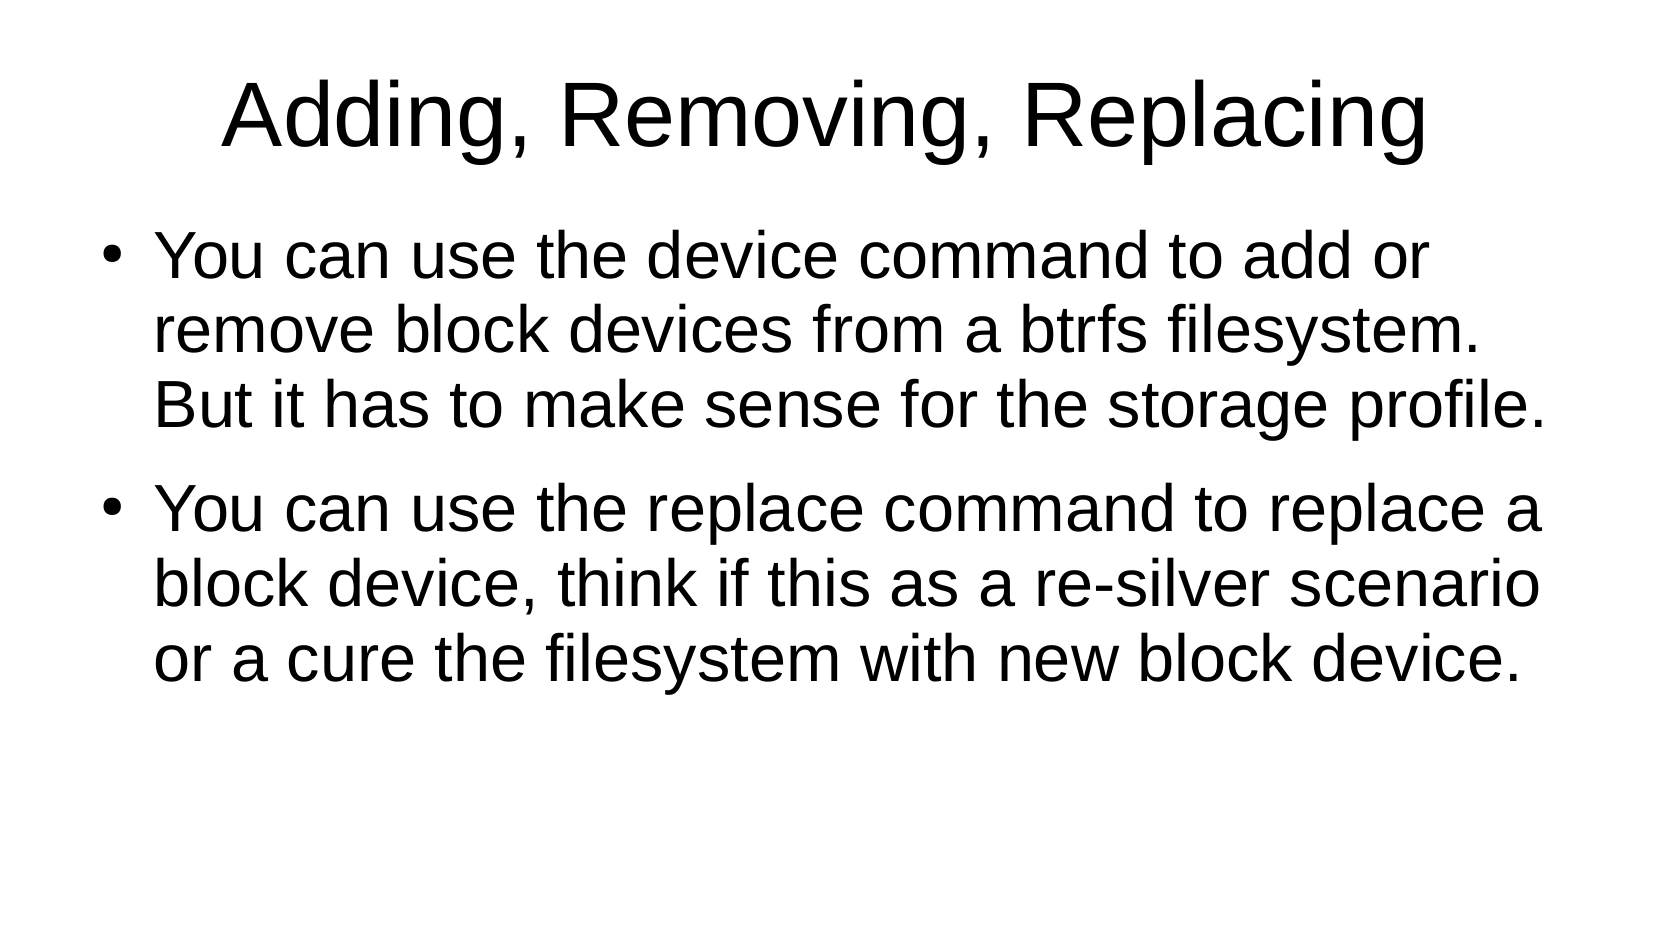

# Adding, Removing, Replacing
You can use the device command to add or remove block devices from a btrfs filesystem. But it has to make sense for the storage profile.
You can use the replace command to replace a block device, think if this as a re-silver scenario or a cure the filesystem with new block device.